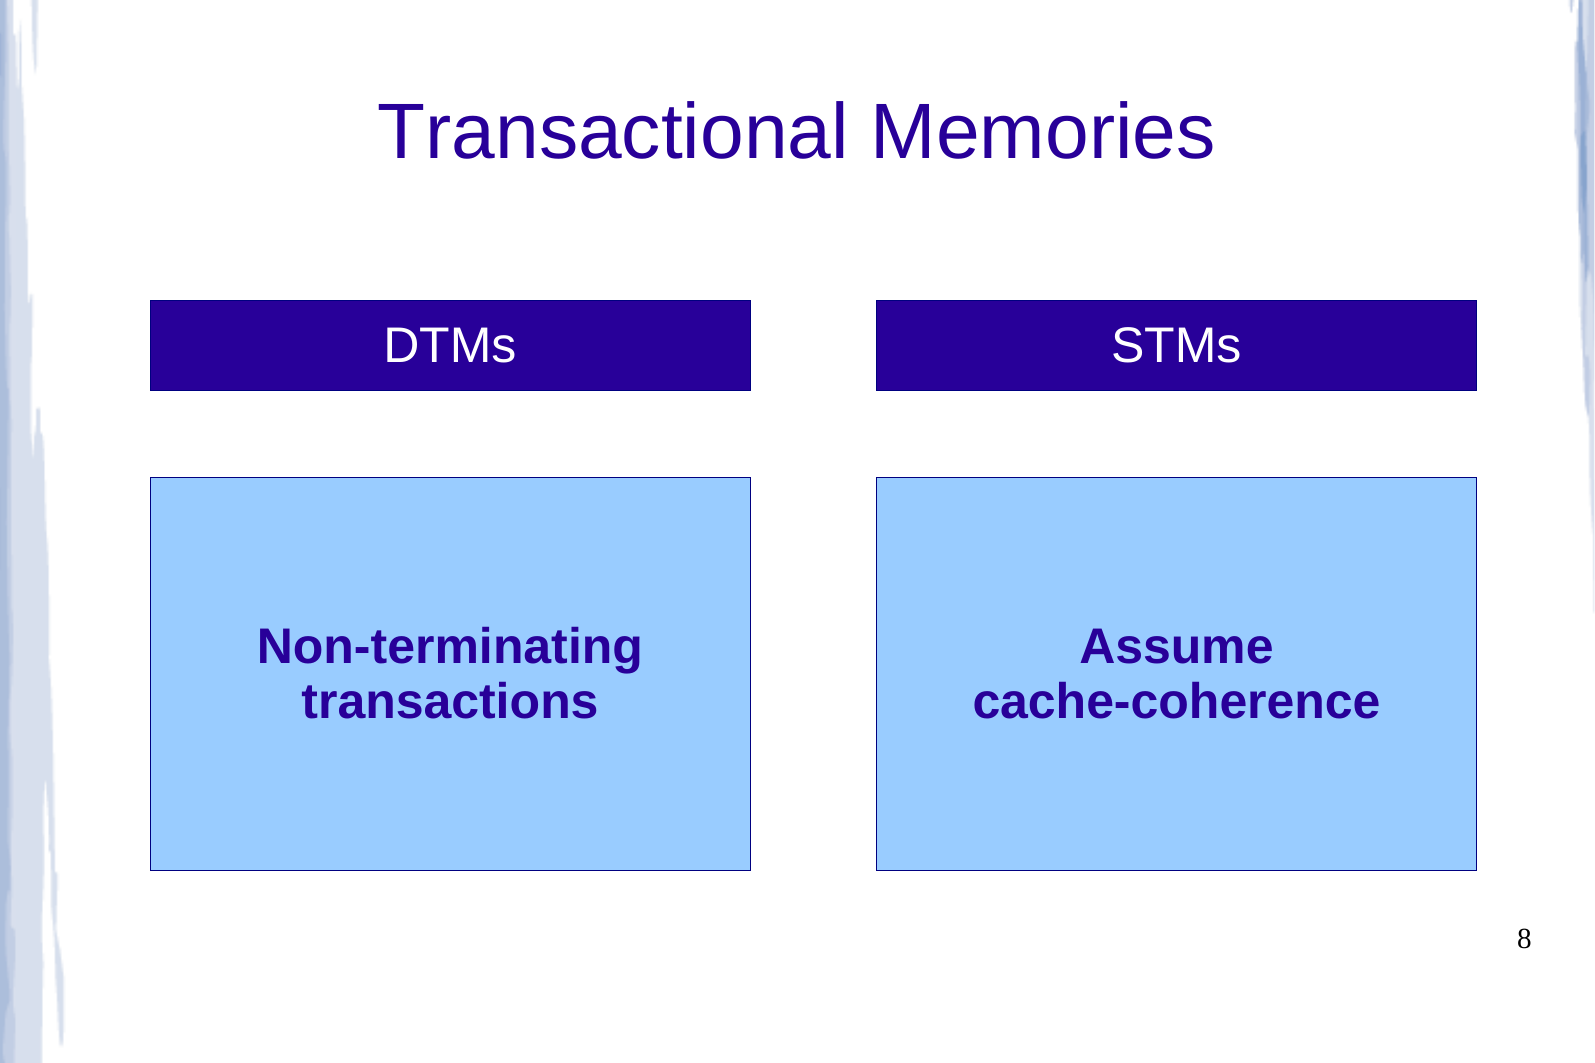

# Transactional Memories
DTMs
STMs
Non-terminating
transactions
Assume
cache-coherence
8